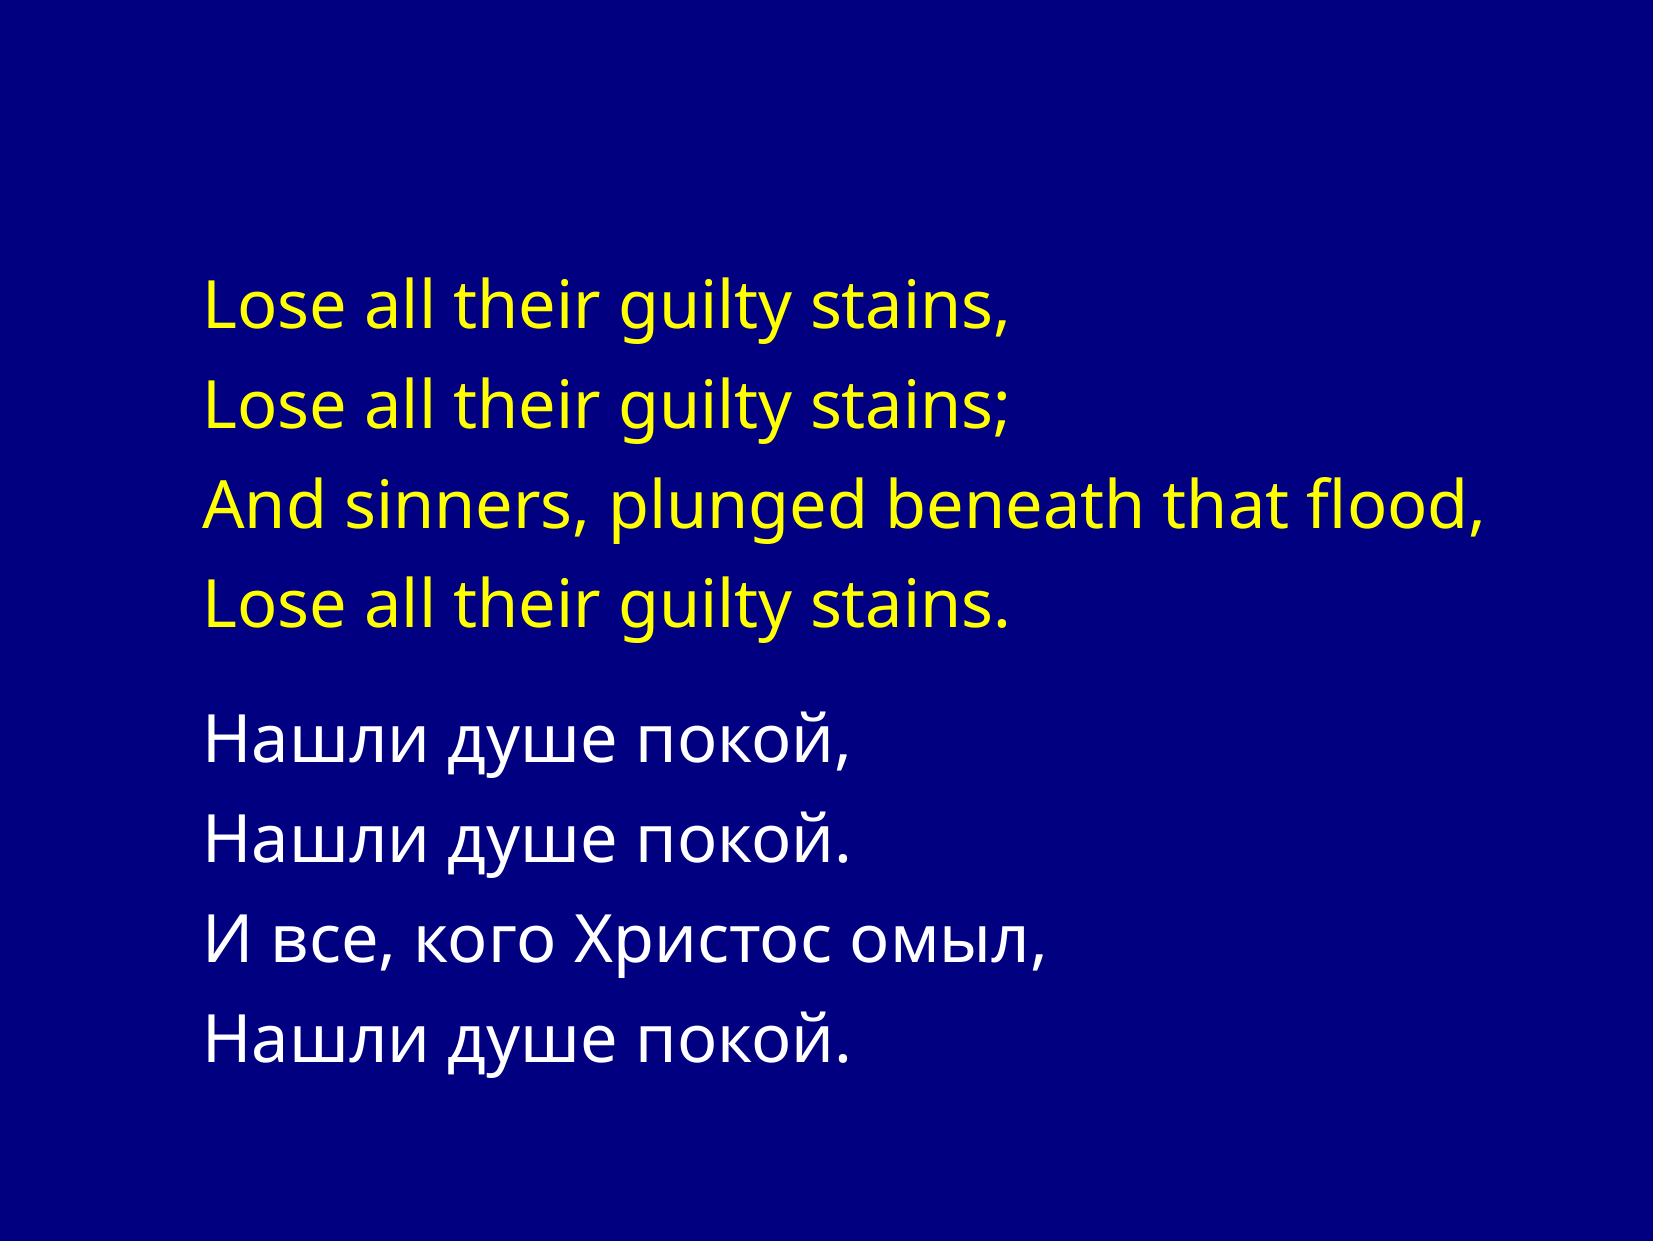

Lose all their guilty stains,
	Lose all their guilty stains;
	And sinners, plunged beneath that flood,
	Lose all their guilty stains.
	Нашли душе покой,
	Нашли душе покой.
	И все, кого Христос омыл,
	Нашли душе покой.